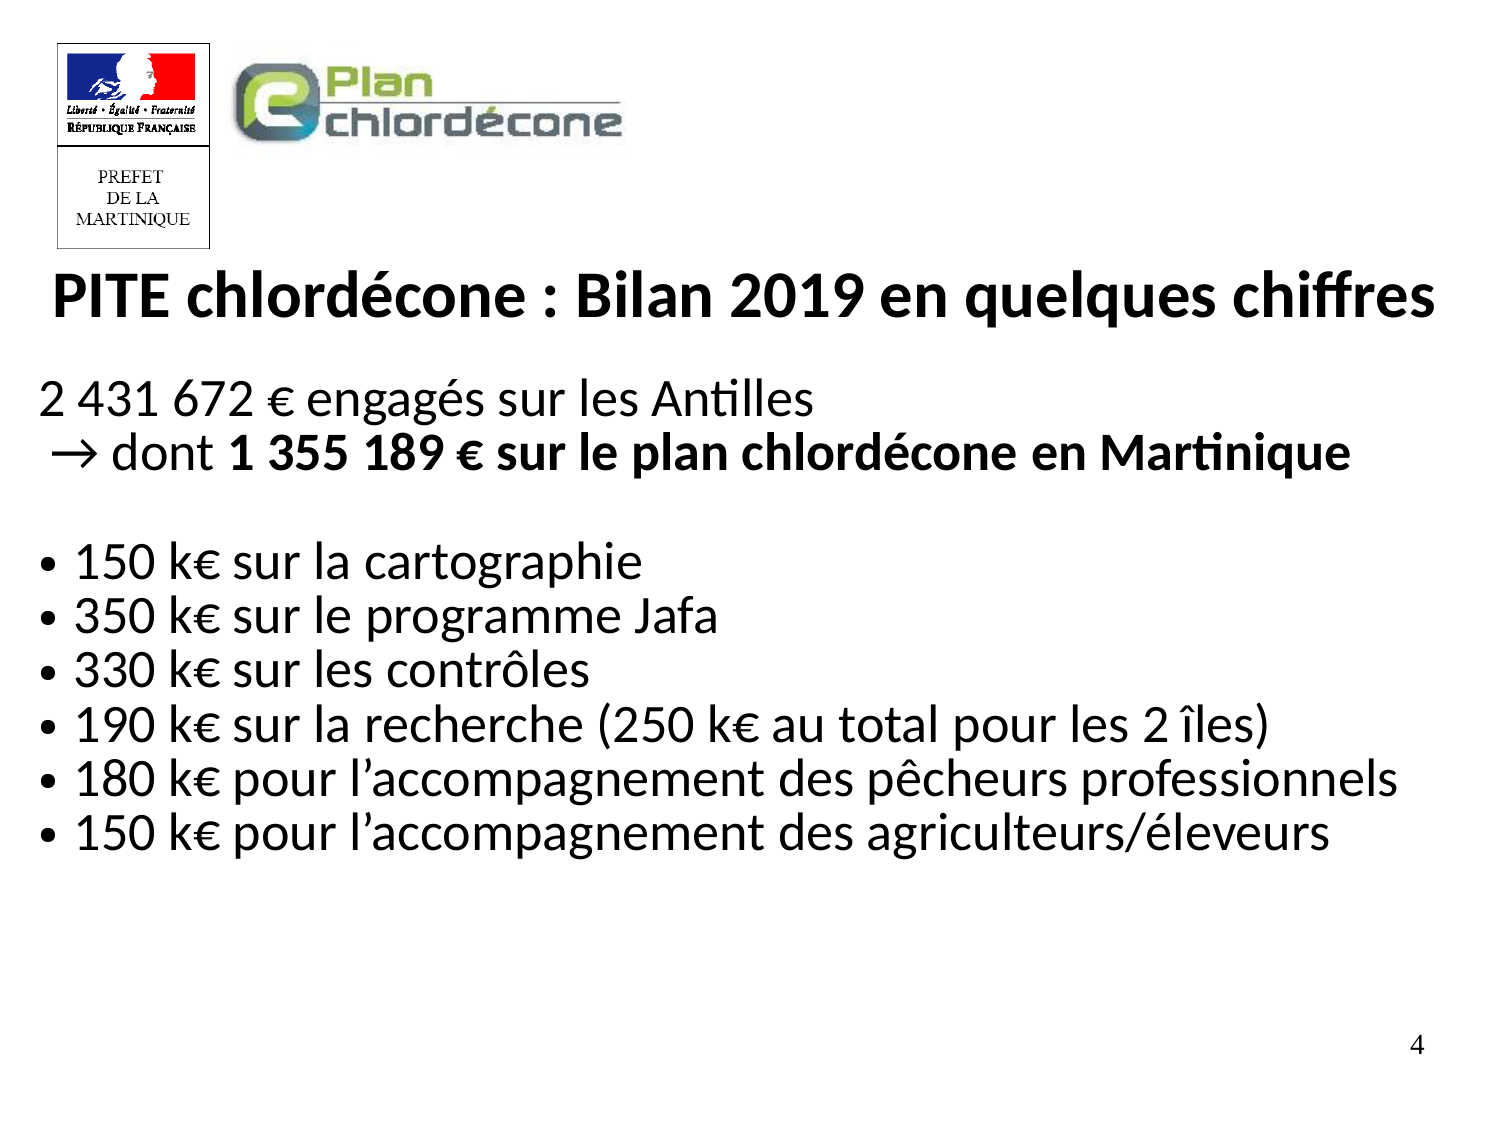

PITE chlordécone : Bilan 2019 en quelques chiffres
2 431 672 € engagés sur les Antilles
 → dont 1 355 189 € sur le plan chlordécone en Martinique
150 k€ sur la cartographie
350 k€ sur le programme Jafa
330 k€ sur les contrôles
190 k€ sur la recherche (250 k€ au total pour les 2 îles)
180 k€ pour l’accompagnement des pêcheurs professionnels
150 k€ pour l’accompagnement des agriculteurs/éleveurs